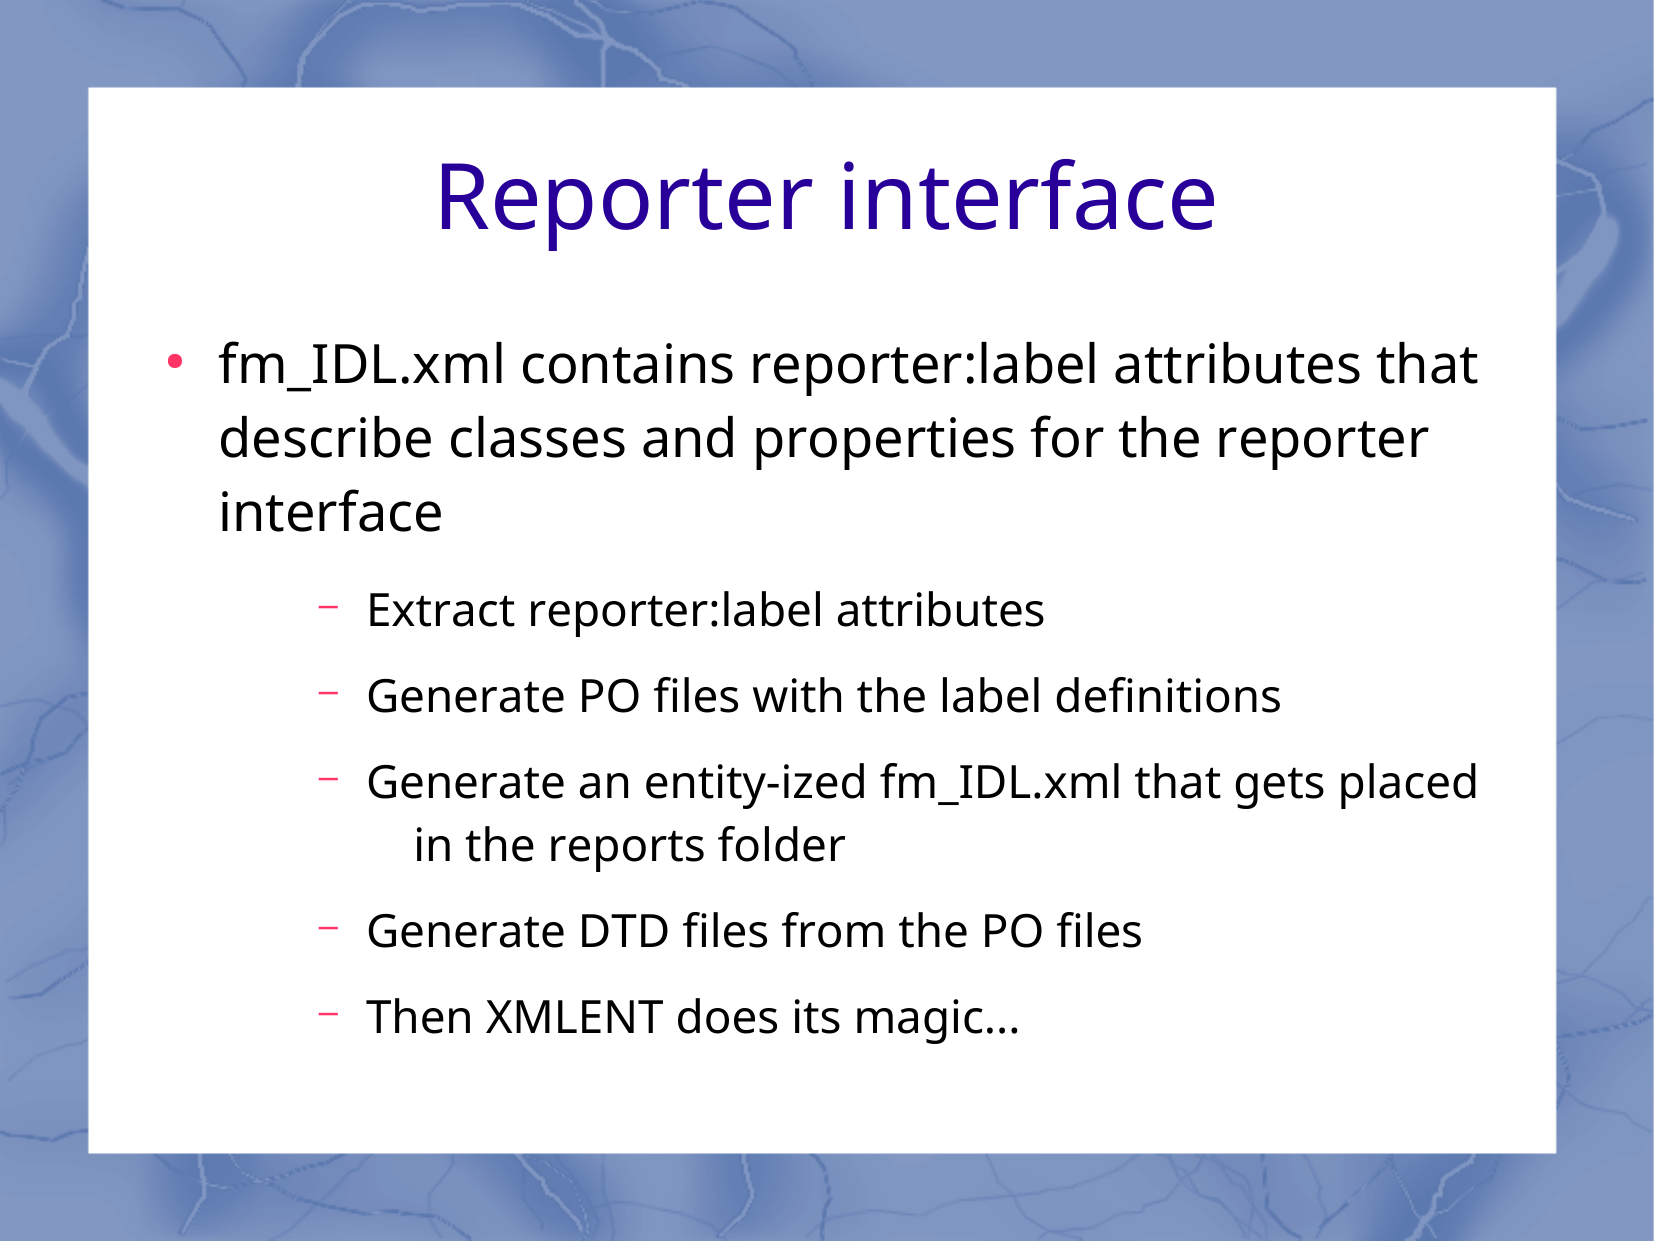

# Reporter interface
fm_IDL.xml contains reporter:label attributes that describe classes and properties for the reporter interface
Extract reporter:label attributes
Generate PO files with the label definitions
Generate an entity-ized fm_IDL.xml that gets placed in the reports folder
Generate DTD files from the PO files
Then XMLENT does its magic...